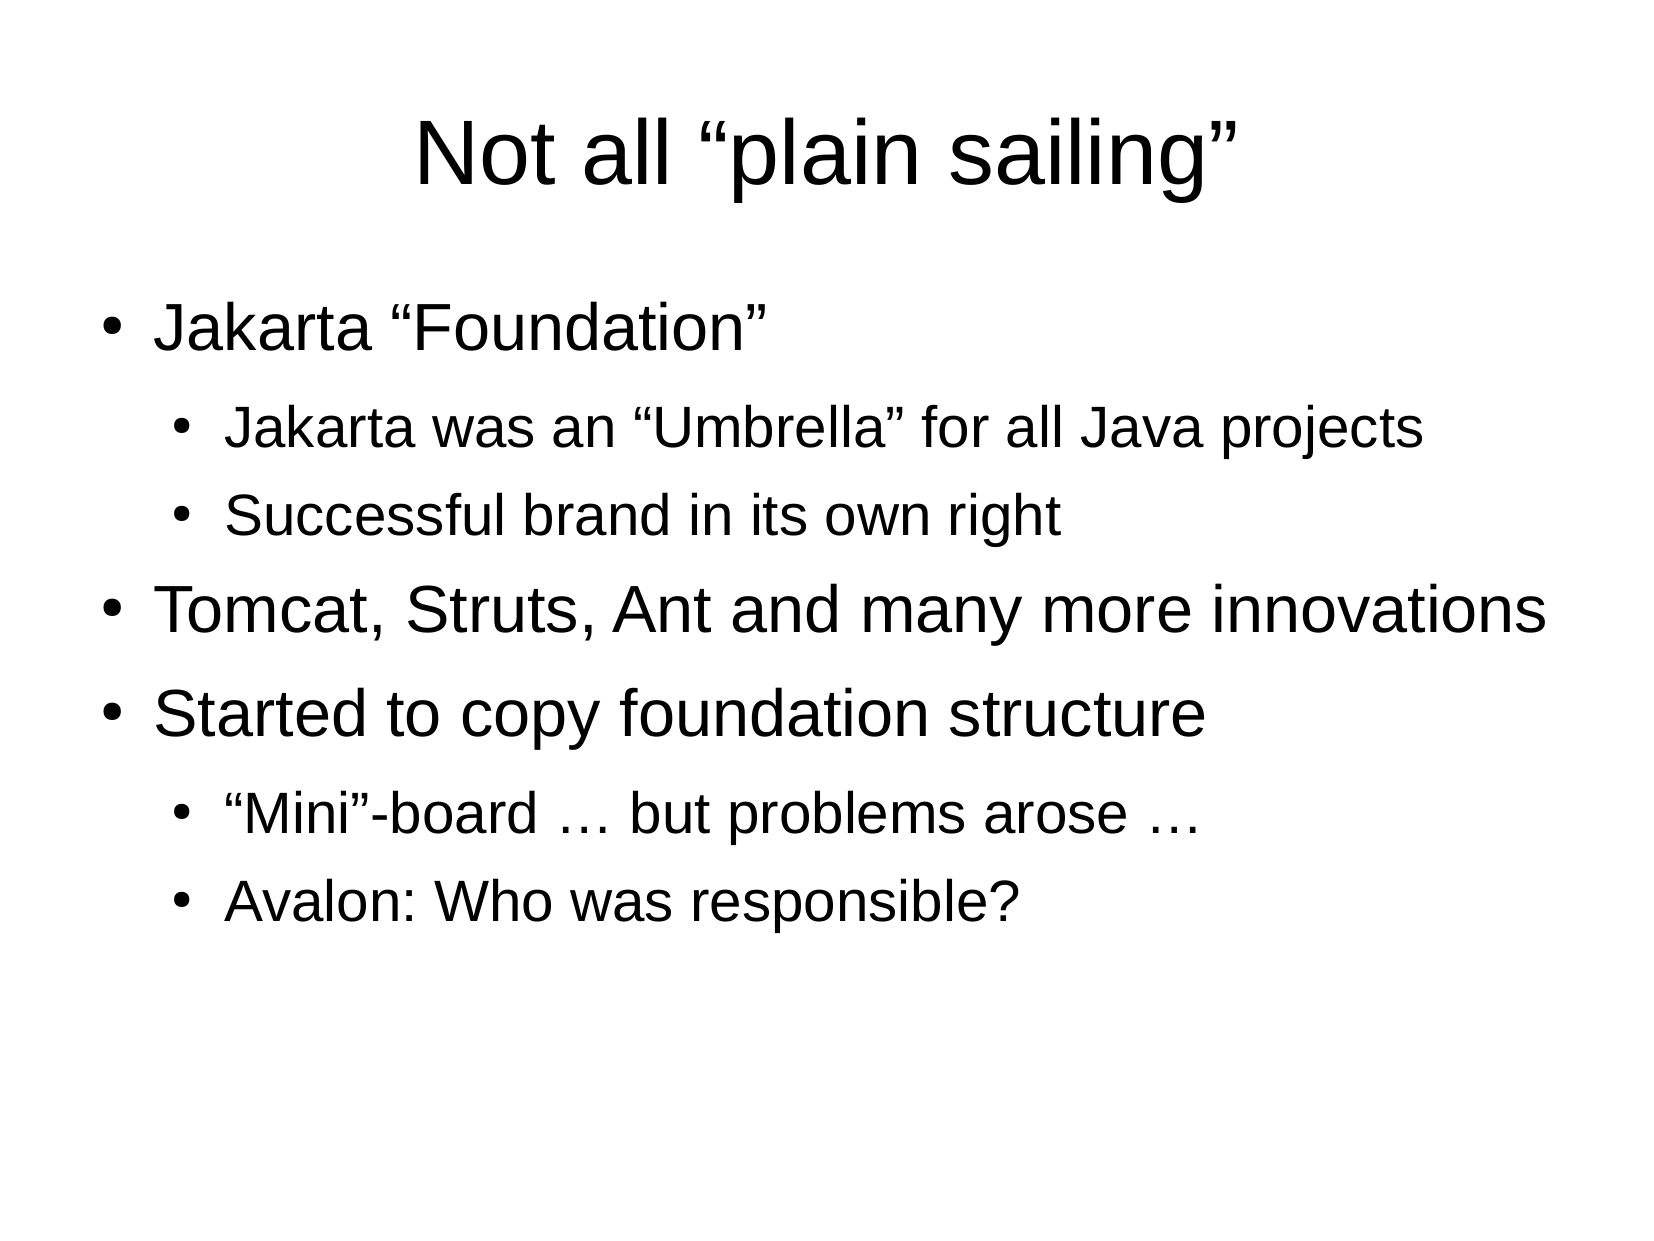

# Not all “plain sailing”
Jakarta “Foundation”
Jakarta was an “Umbrella” for all Java projects
Successful brand in its own right
Tomcat, Struts, Ant and many more innovations
Started to copy foundation structure
“Mini”-board … but problems arose …
Avalon: Who was responsible?